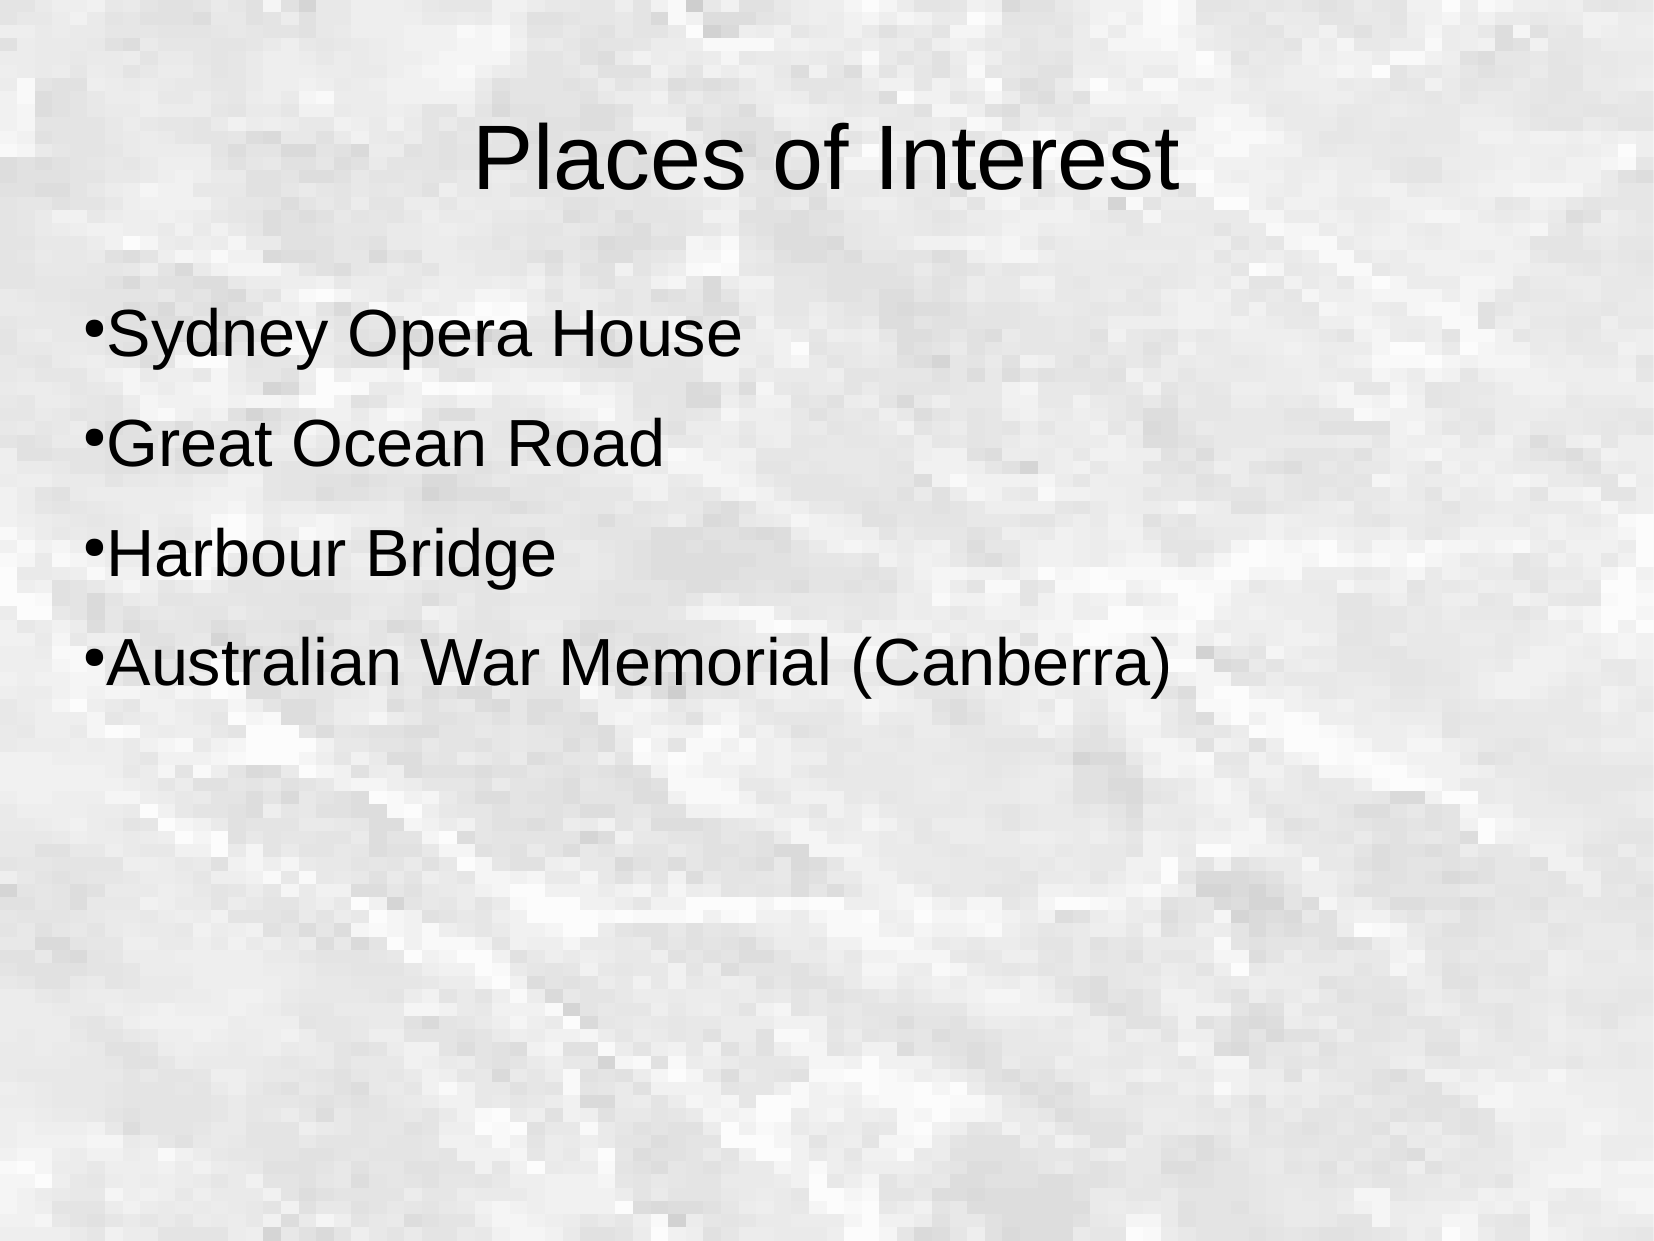

# Places of Interest
Sydney Opera House
Great Ocean Road
Harbour Bridge
Australian War Memorial (Canberra)